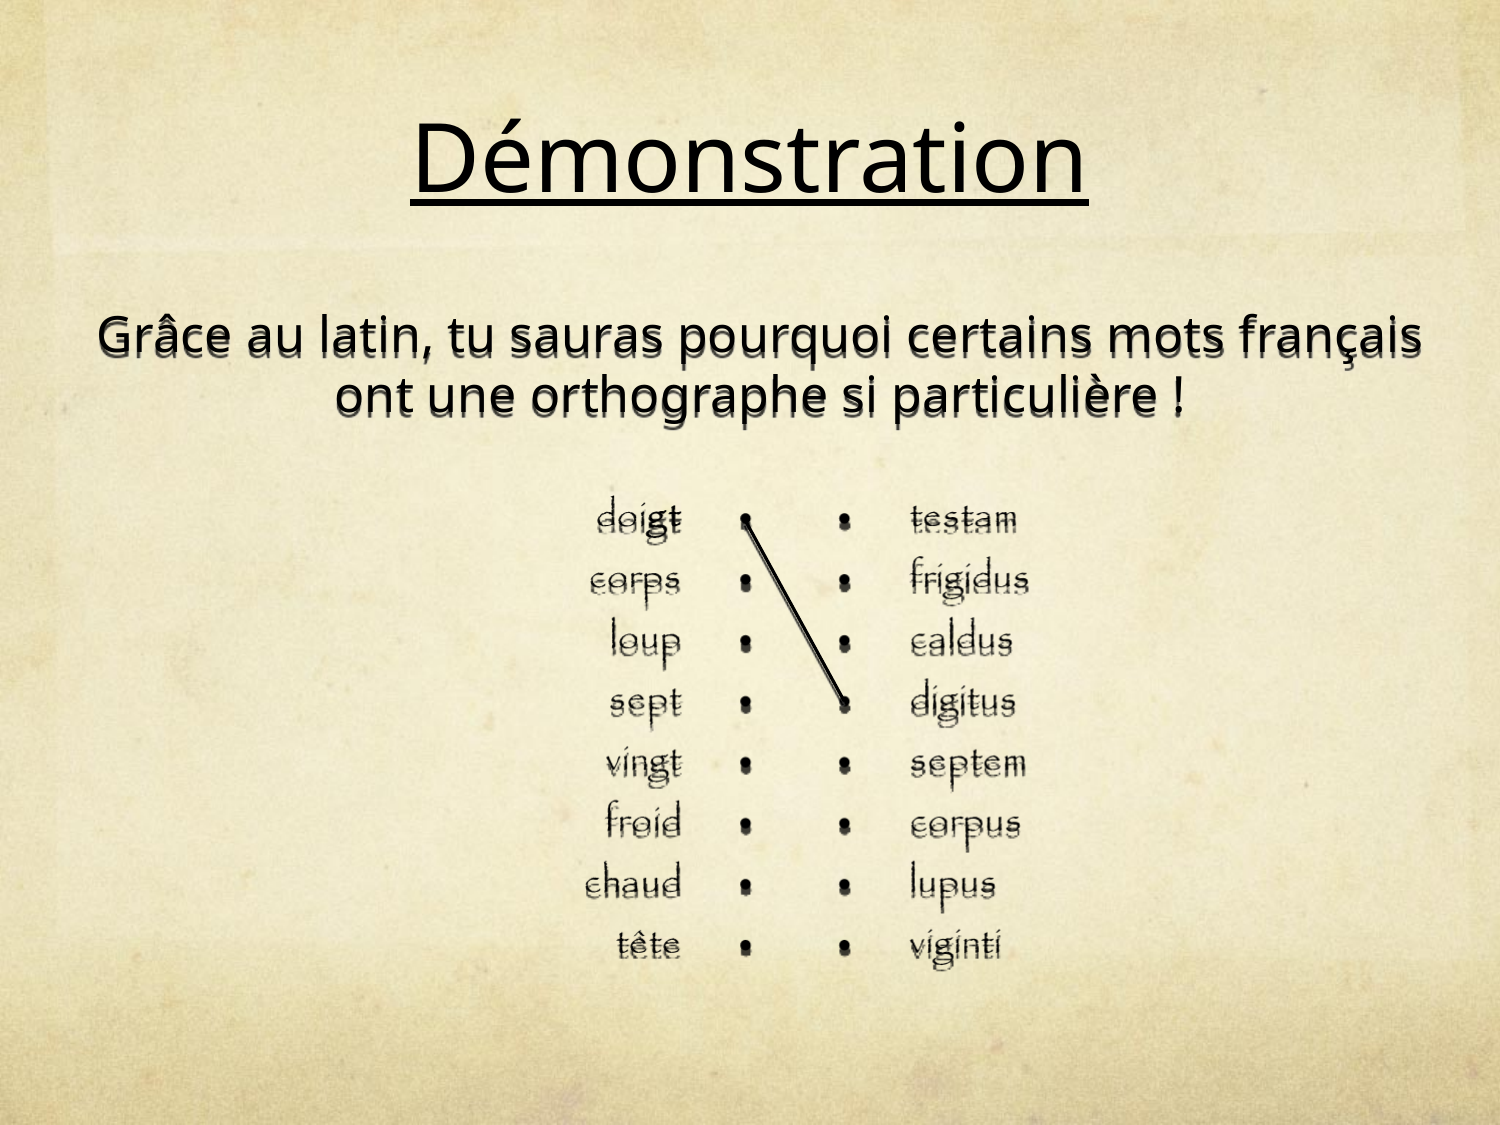

# Démonstration
Grâce au latin, tu sauras pourquoi certains mots français ont une orthographe si particulière !